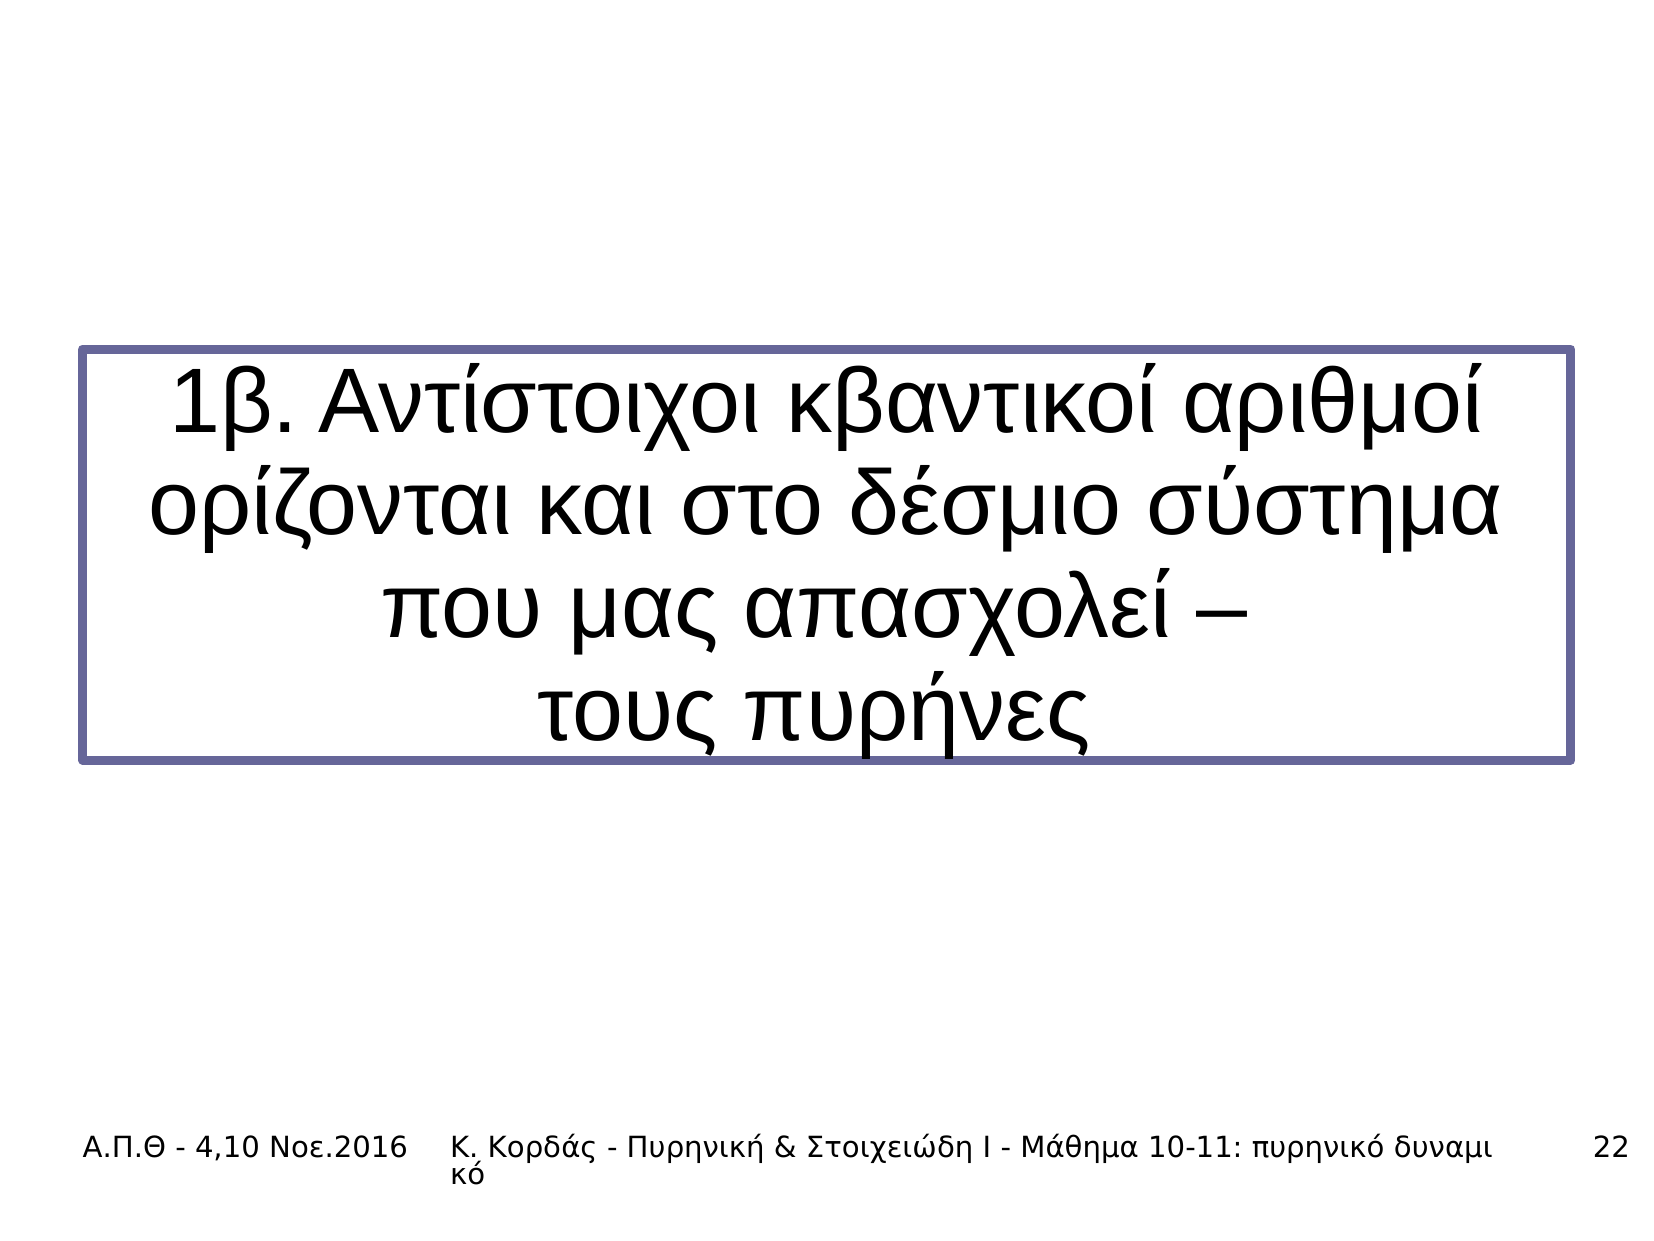

# 1β. Αντίστοιχοι κβαντικοί αριθμοί ορίζονται και στο δέσμιο σύστημα που μας απασχολεί – τους πυρήνες
Α.Π.Θ - 4,10 Νοε.2016
Κ. Κορδάς - Πυρηνική & Στοιχειώδη Ι - Μάθημα 10-11: πυρηνικό δυναμικό
22